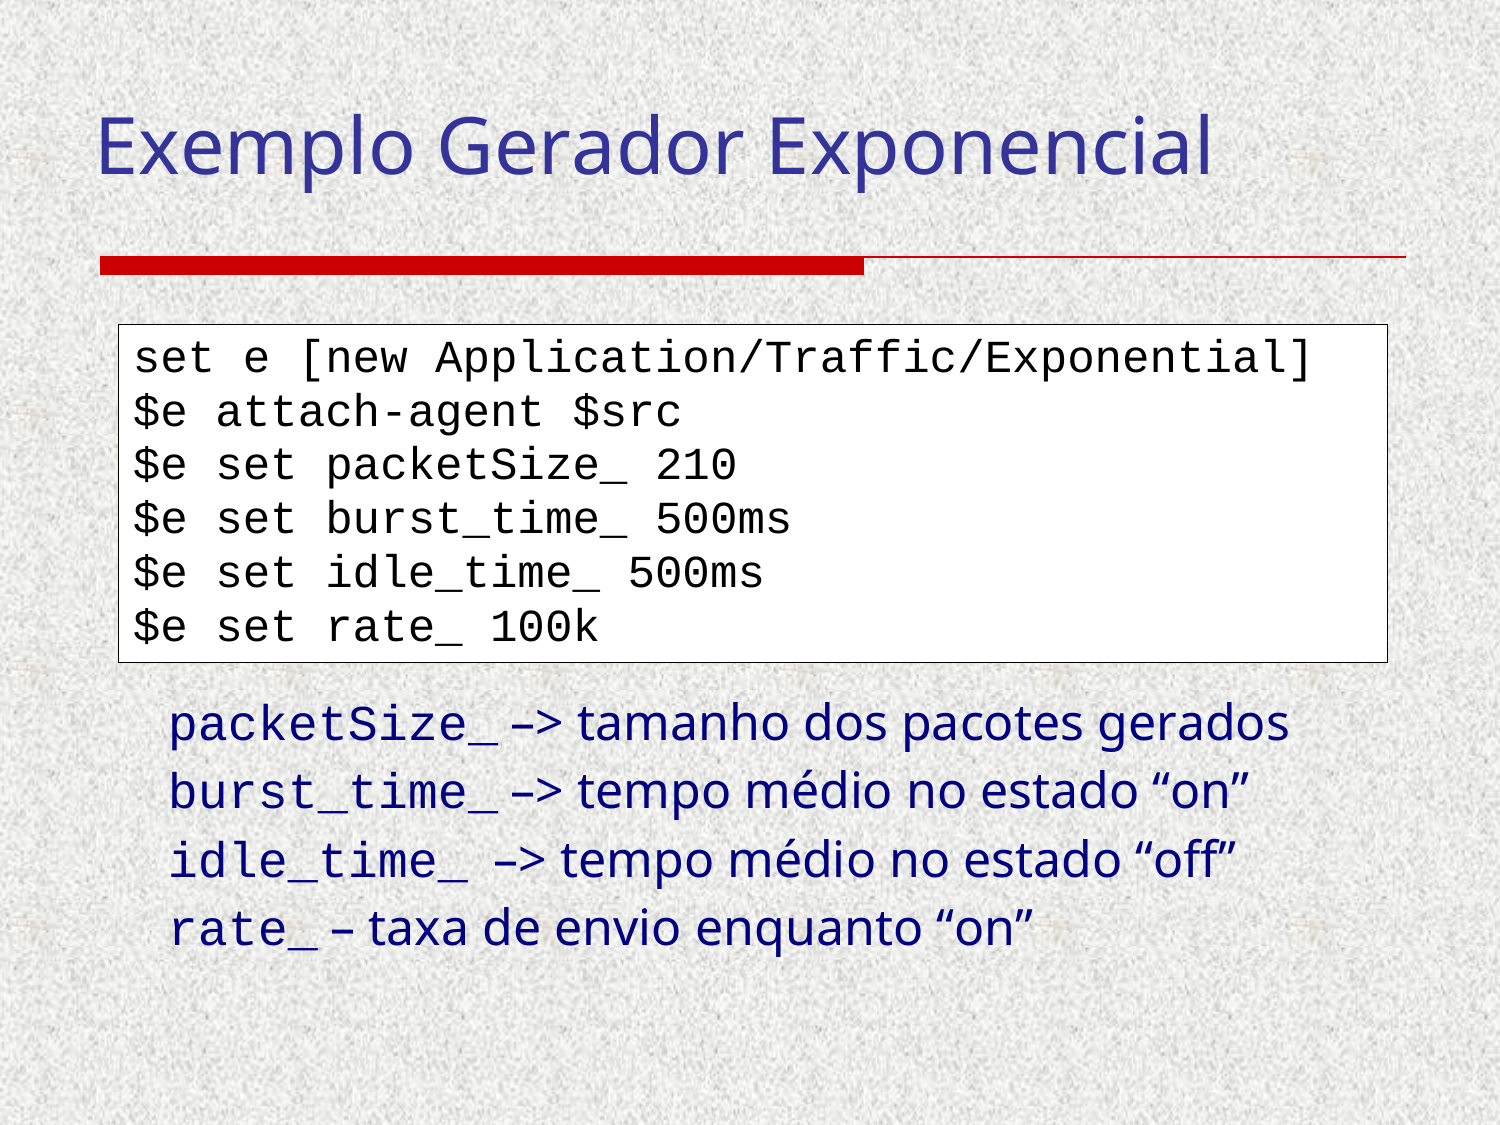

# Exemplo Gerador Exponencial
set e [new Application/Traffic/Exponential]
$e attach-agent $src
$e set packetSize_ 210
$e set burst_time_ 500ms
$e set idle_time_ 500ms
$e set rate_ 100k
packetSize_ –> tamanho dos pacotes gerados
burst_time_ –> tempo médio no estado “on”
idle_time_ –> tempo médio no estado “off”
rate_ – taxa de envio enquanto “on”